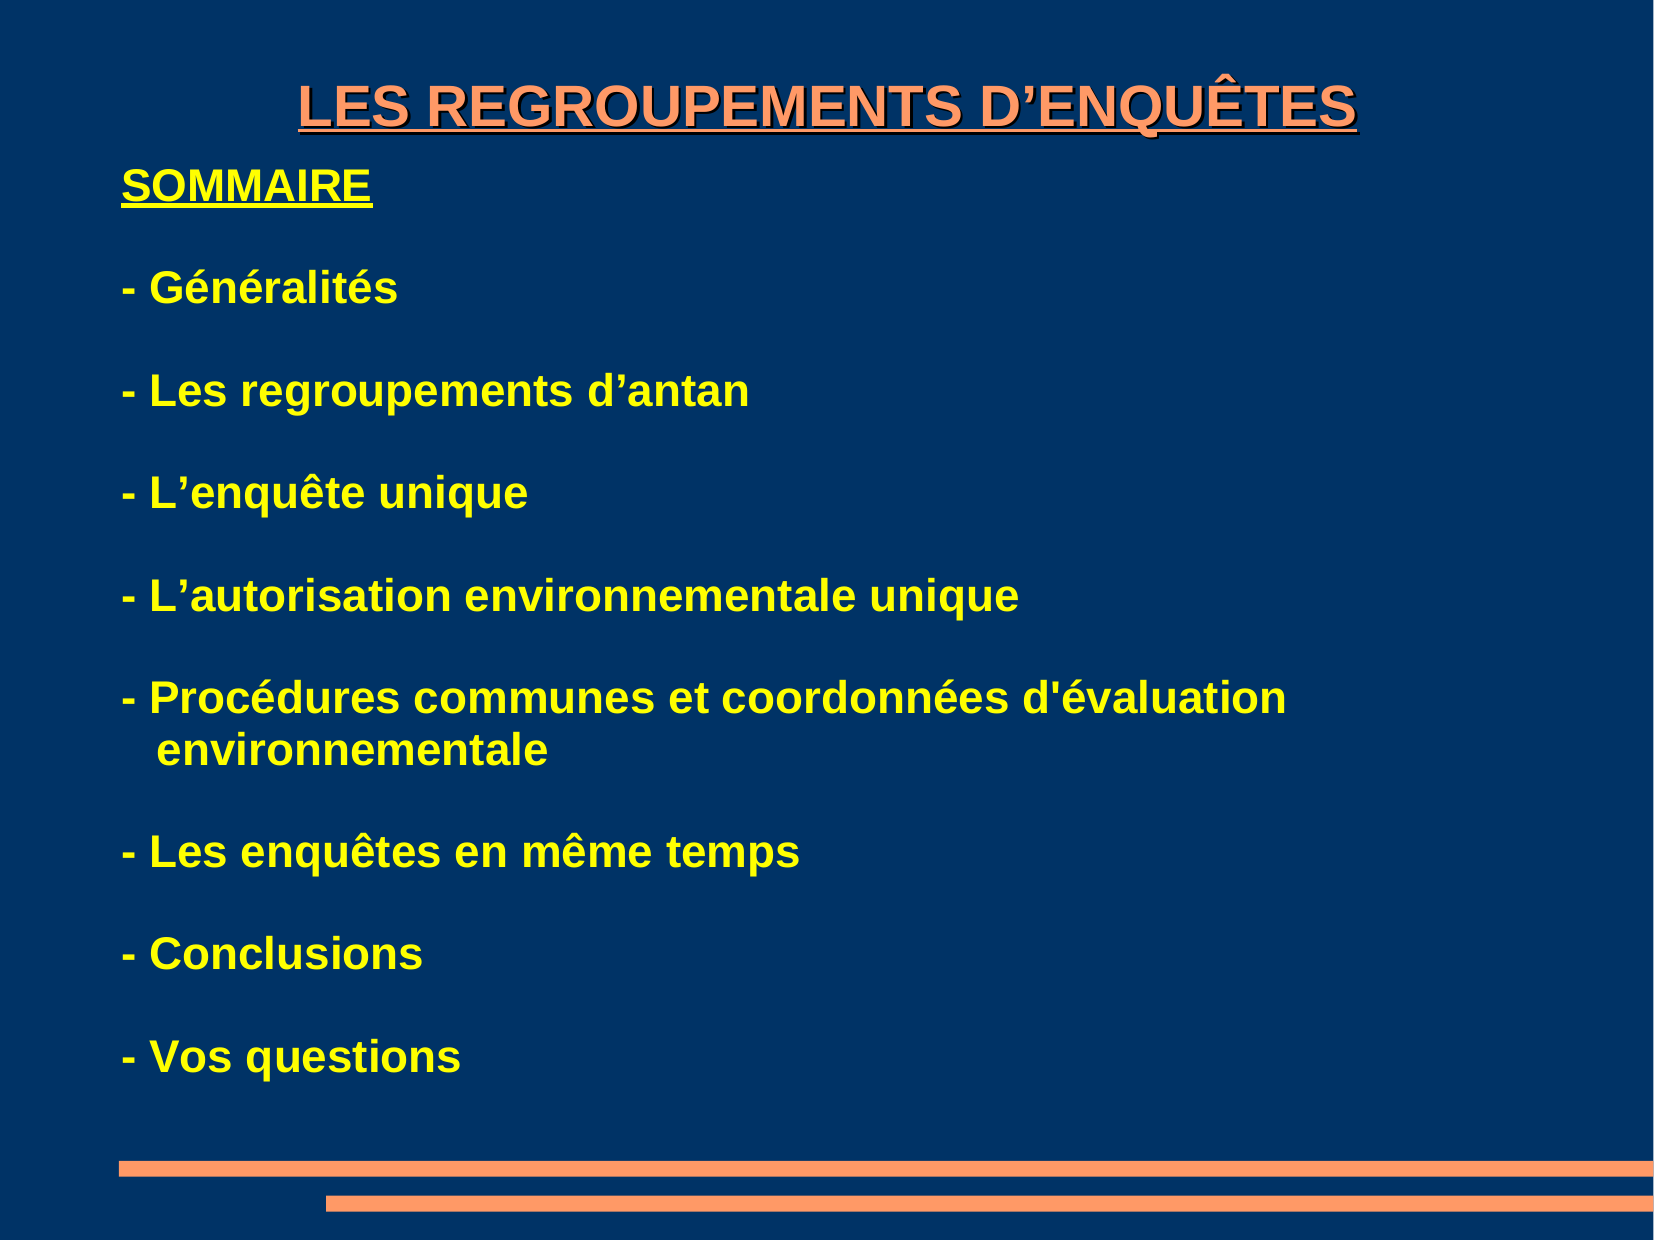

SOMMAIRE
- Généralités
- Les regroupements d’antan
- L’enquête unique
- L’autorisation environnementale unique
- Procédures communes et coordonnées d'évaluation environnementale
- Les enquêtes en même temps
- Conclusions
- Vos questions
# LES REGROUPEMENTS D’ENQUÊTES